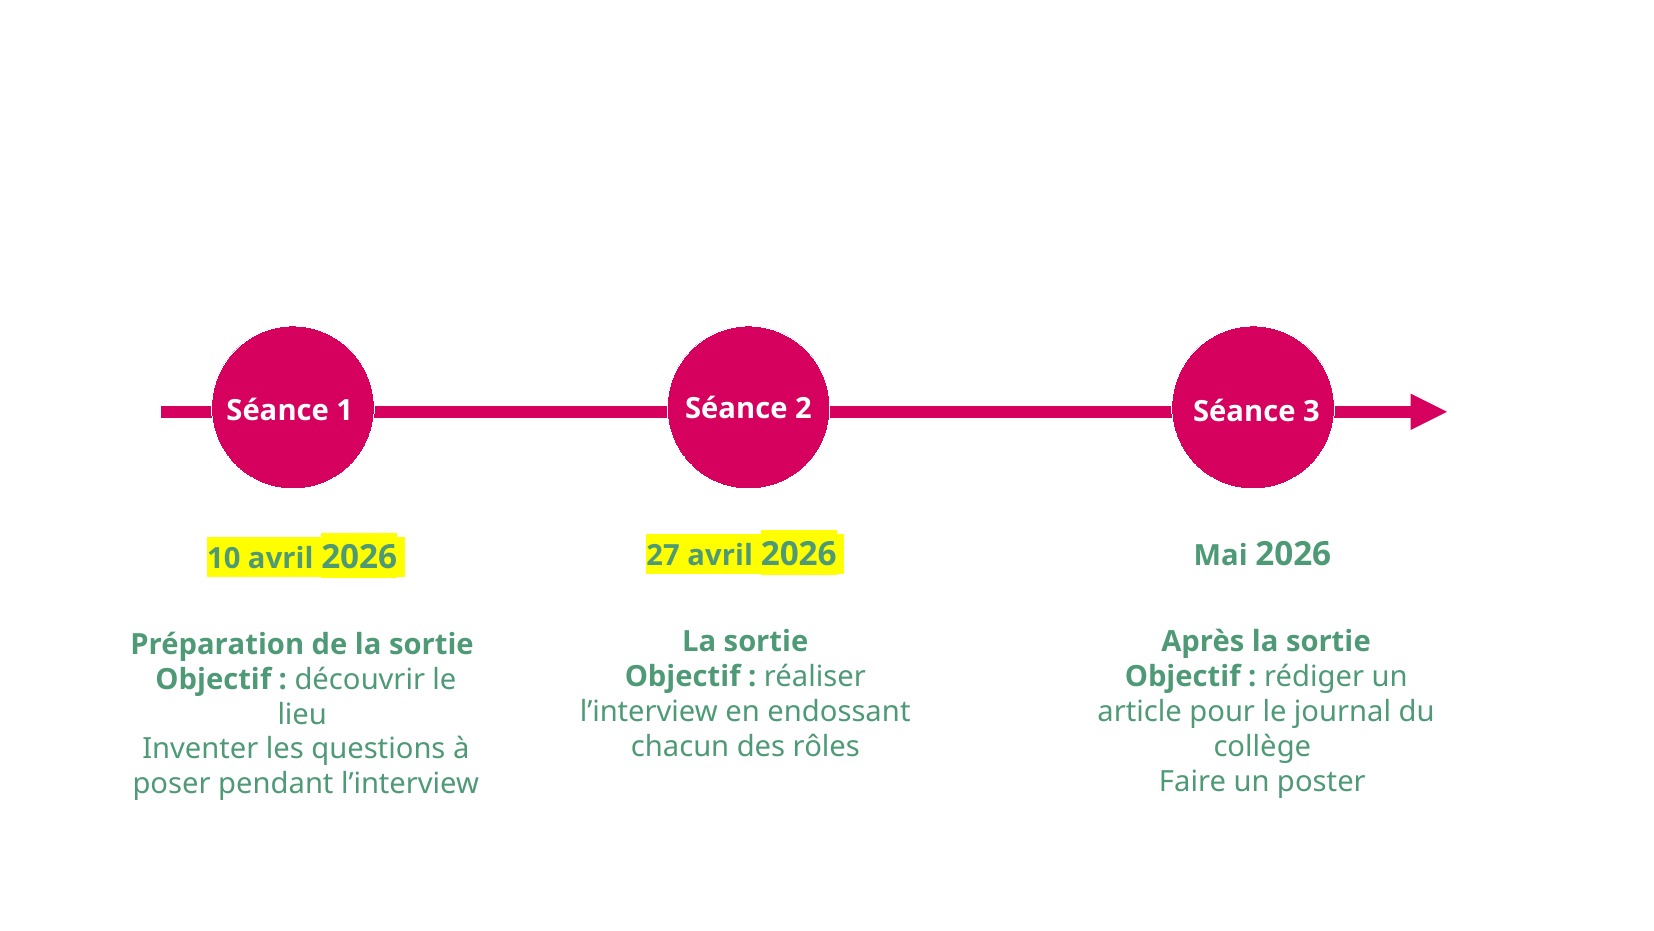

Séance 2
Séance 1
Séance 3
Mai 2026
Après la sortie
Objectif : rédiger un article pour le journal du collège
Faire un poster
27 avril 2026
La sortie
Objectif : réaliser l’interview en endossant chacun des rôles
10 avril 2026
Préparation de la sortie
Objectif : découvrir le lieu
Inventer les questions à poser pendant l’interview